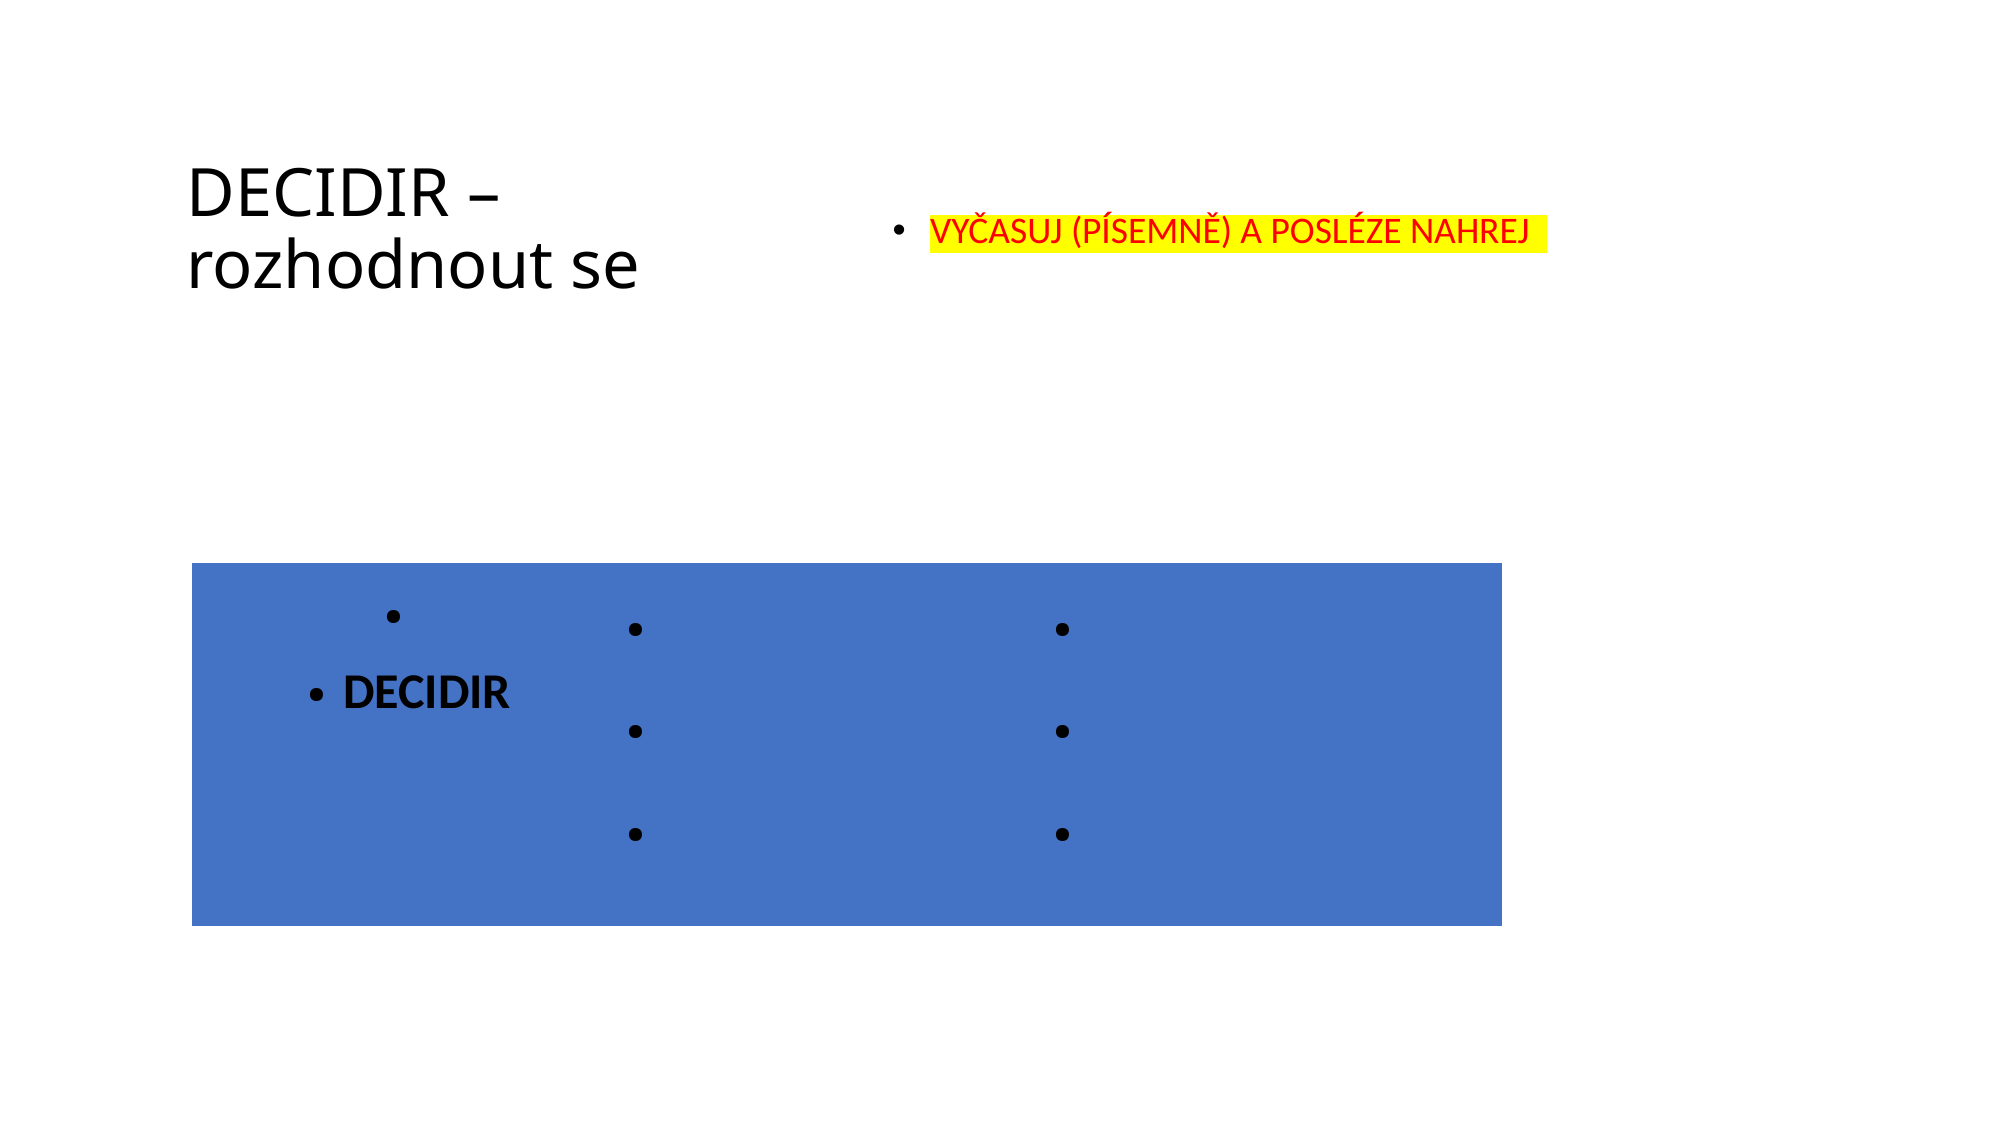

# DECIDIR – rozhodnout se
VYČASUJ (PÍSEMNĚ) A POSLÉZE NAHREJ
| DECIDIR | | |
| --- | --- | --- |
| | | |
| | | |